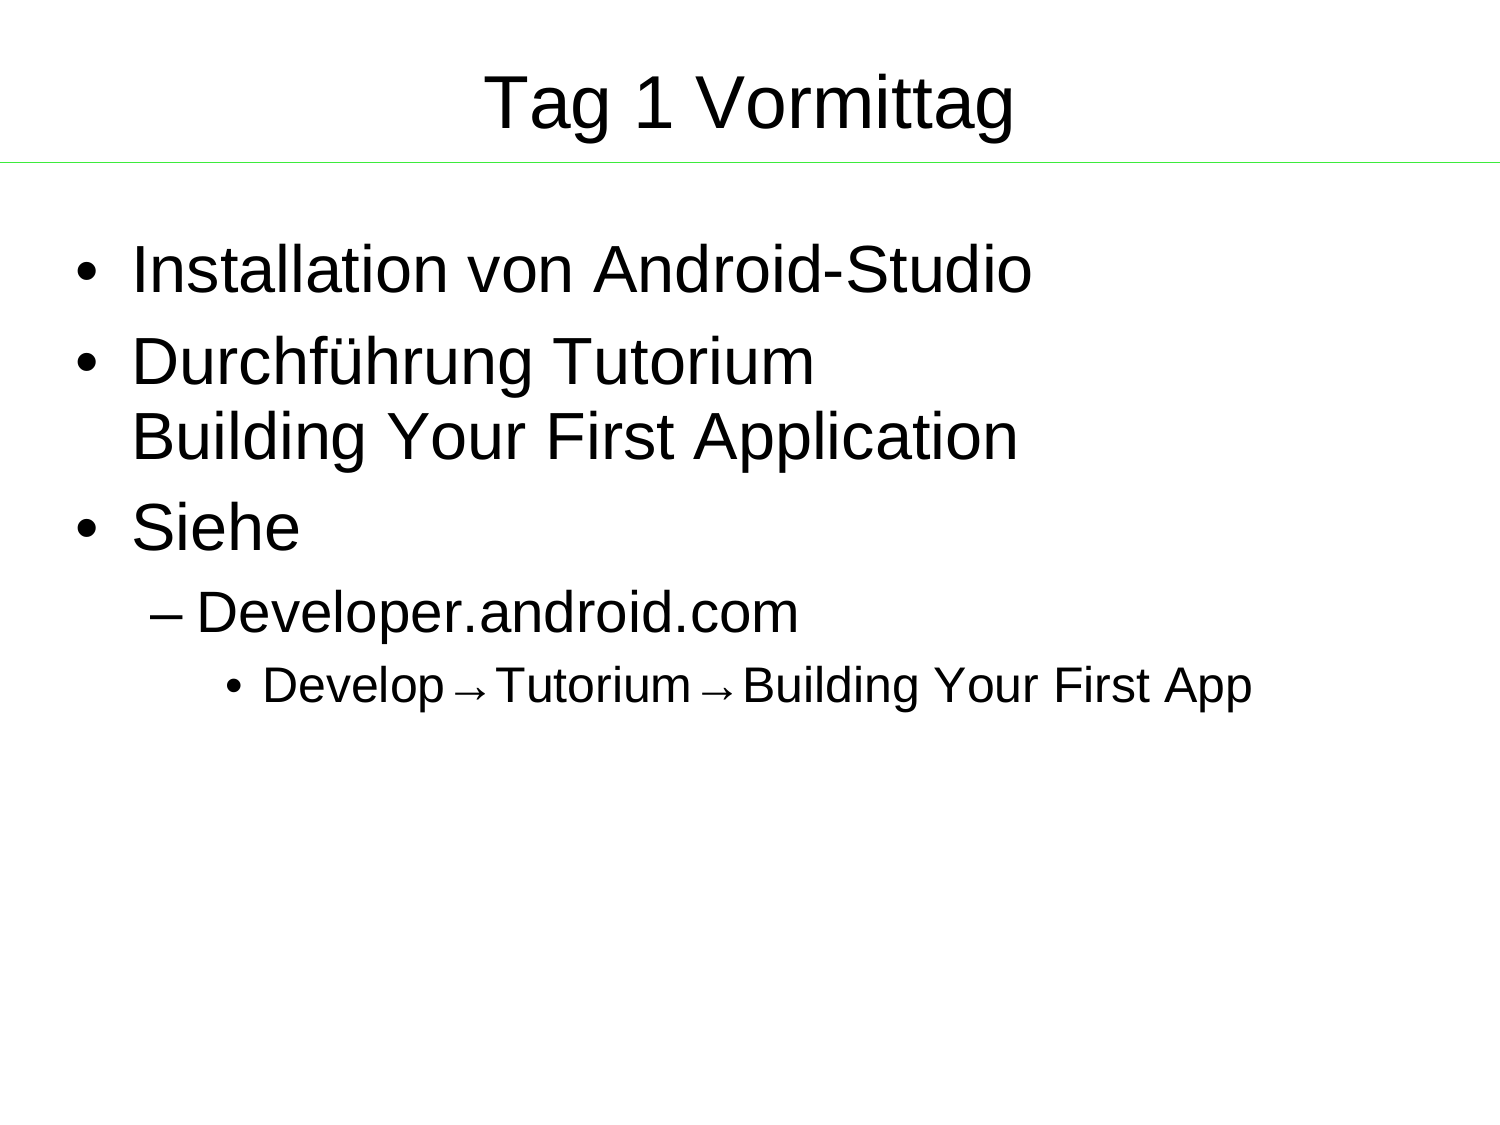

# Tag 1 Vormittag
Installation von Android-Studio
Durchführung Tutorium
Building Your First Application
Siehe
Developer.android.com
Develop→Tutorium→Building Your First App